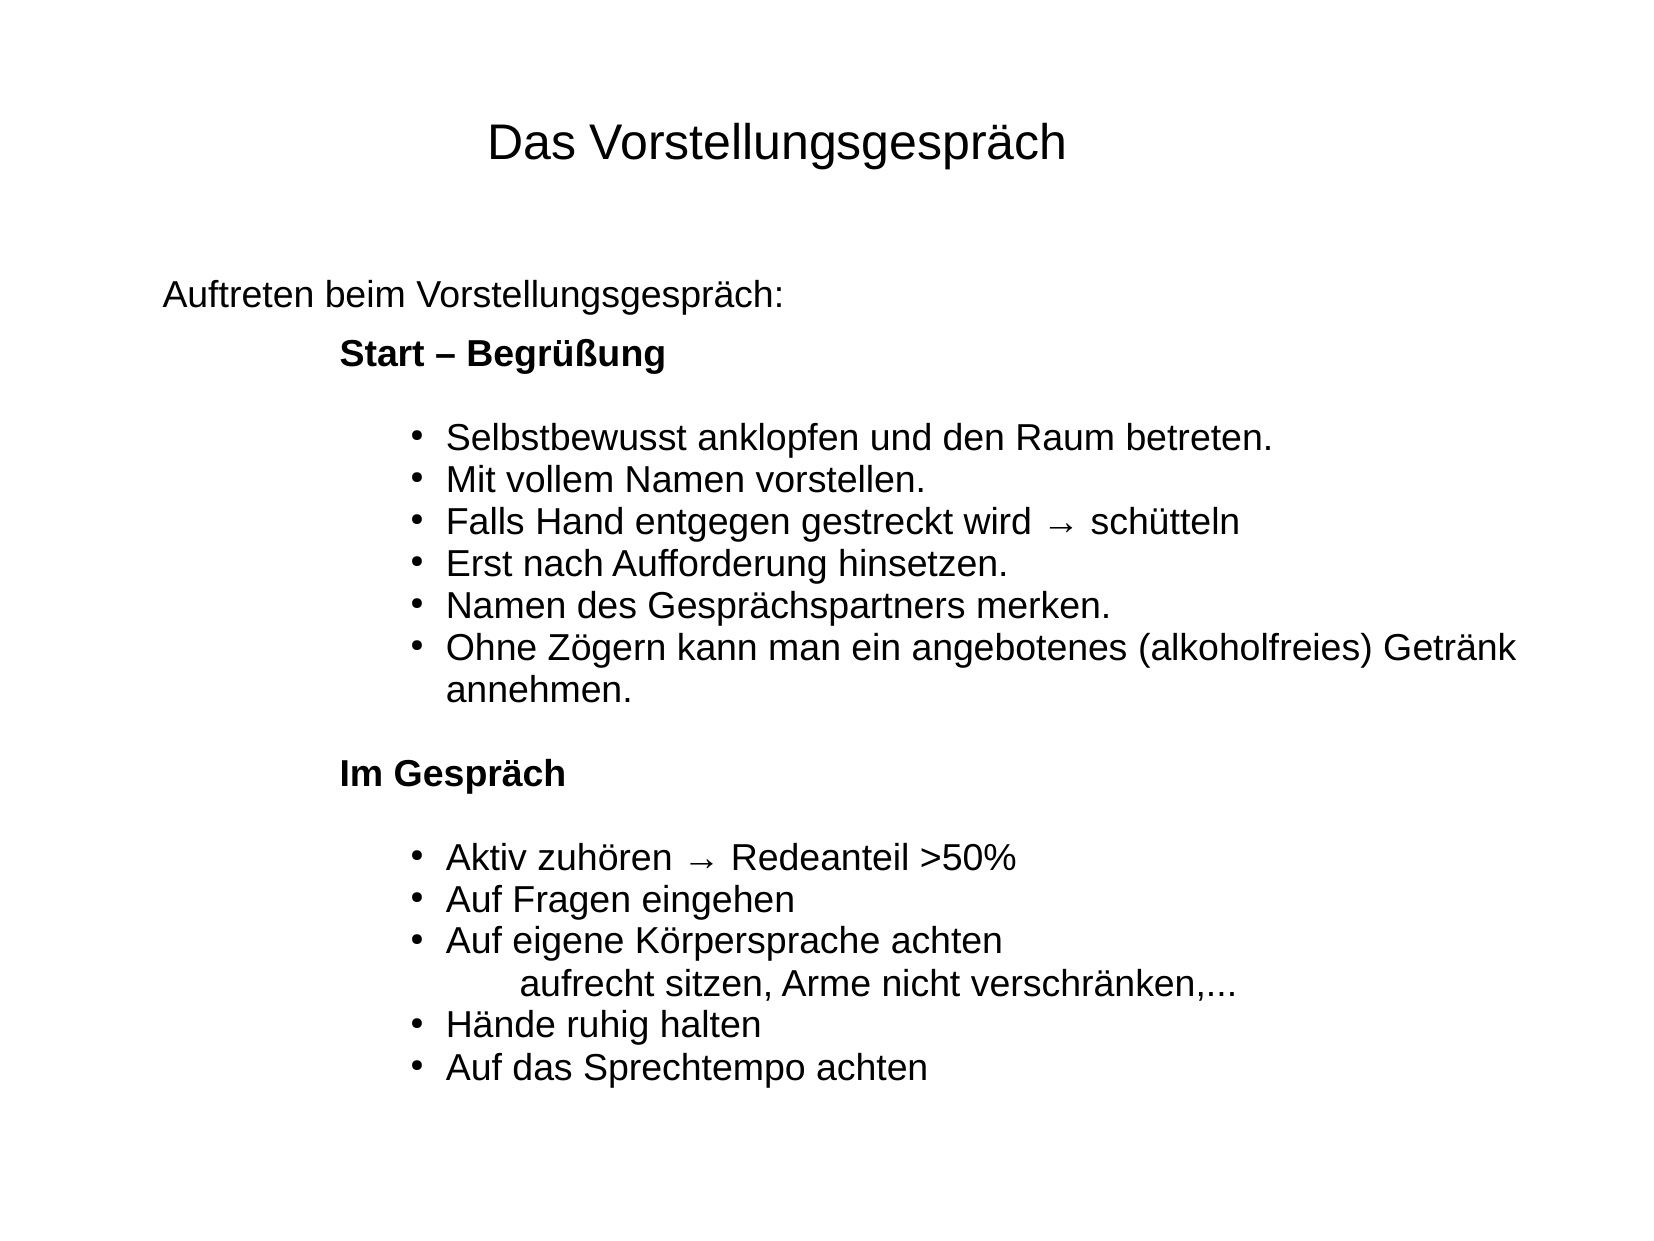

Das Vorstellungsgespräch
Auftreten beim Vorstellungsgespräch:
Start – Begrüßung
Selbstbewusst anklopfen und den Raum betreten.
Mit vollem Namen vorstellen.
Falls Hand entgegen gestreckt wird → schütteln
Erst nach Aufforderung hinsetzen.
Namen des Gesprächspartners merken.
Ohne Zögern kann man ein angebotenes (alkoholfreies) Getränk annehmen.
Im Gespräch
Aktiv zuhören → Redeanteil >50%
Auf Fragen eingehen
Auf eigene Körpersprache achten
 	aufrecht sitzen, Arme nicht verschränken,...
Hände ruhig halten
Auf das Sprechtempo achten